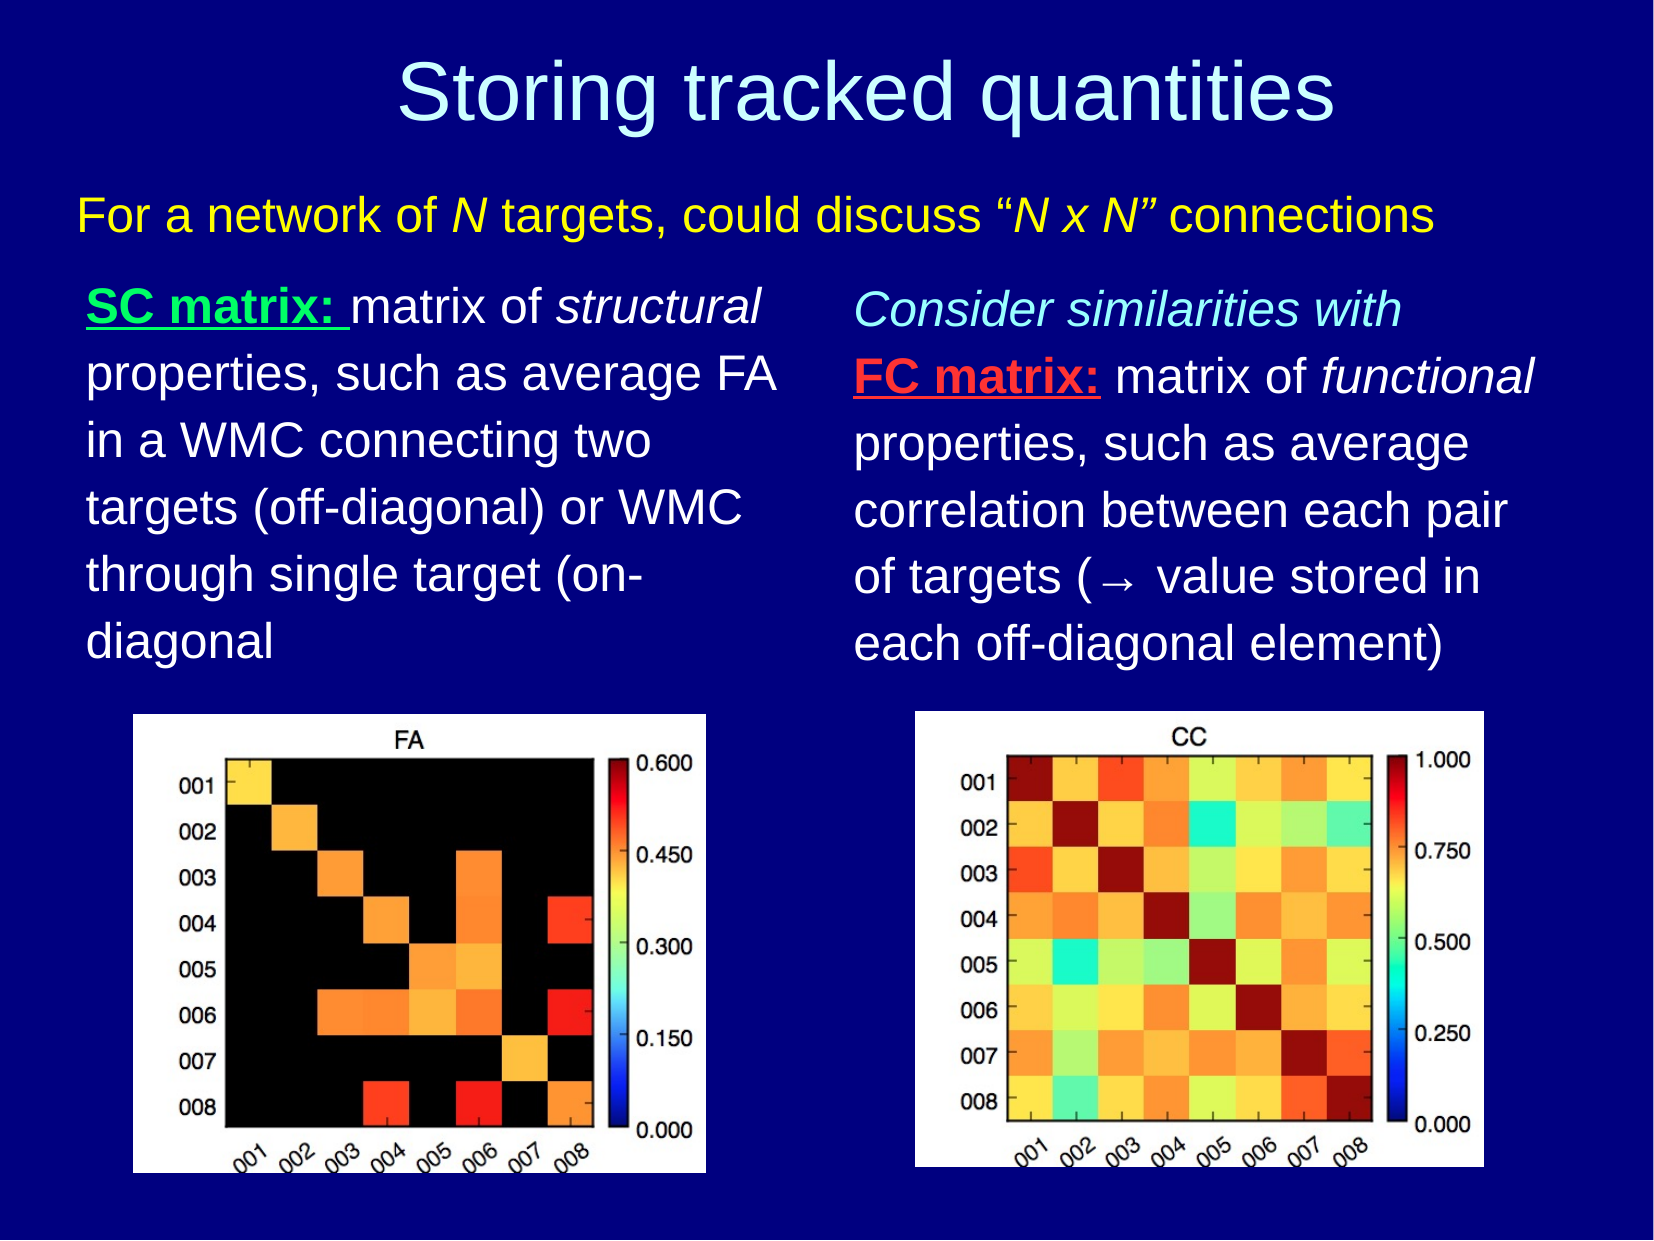

# Storing tracked quantities
 For a network of N targets, could discuss “N x N” connections
SC matrix: matrix of structural properties, such as average FA in a WMC connecting two targets (off-diagonal) or WMC through single target (on-diagonal
Consider similarities with
FC matrix: matrix of functional properties, such as average correlation between each pair of targets (→ value stored in each off-diagonal element)